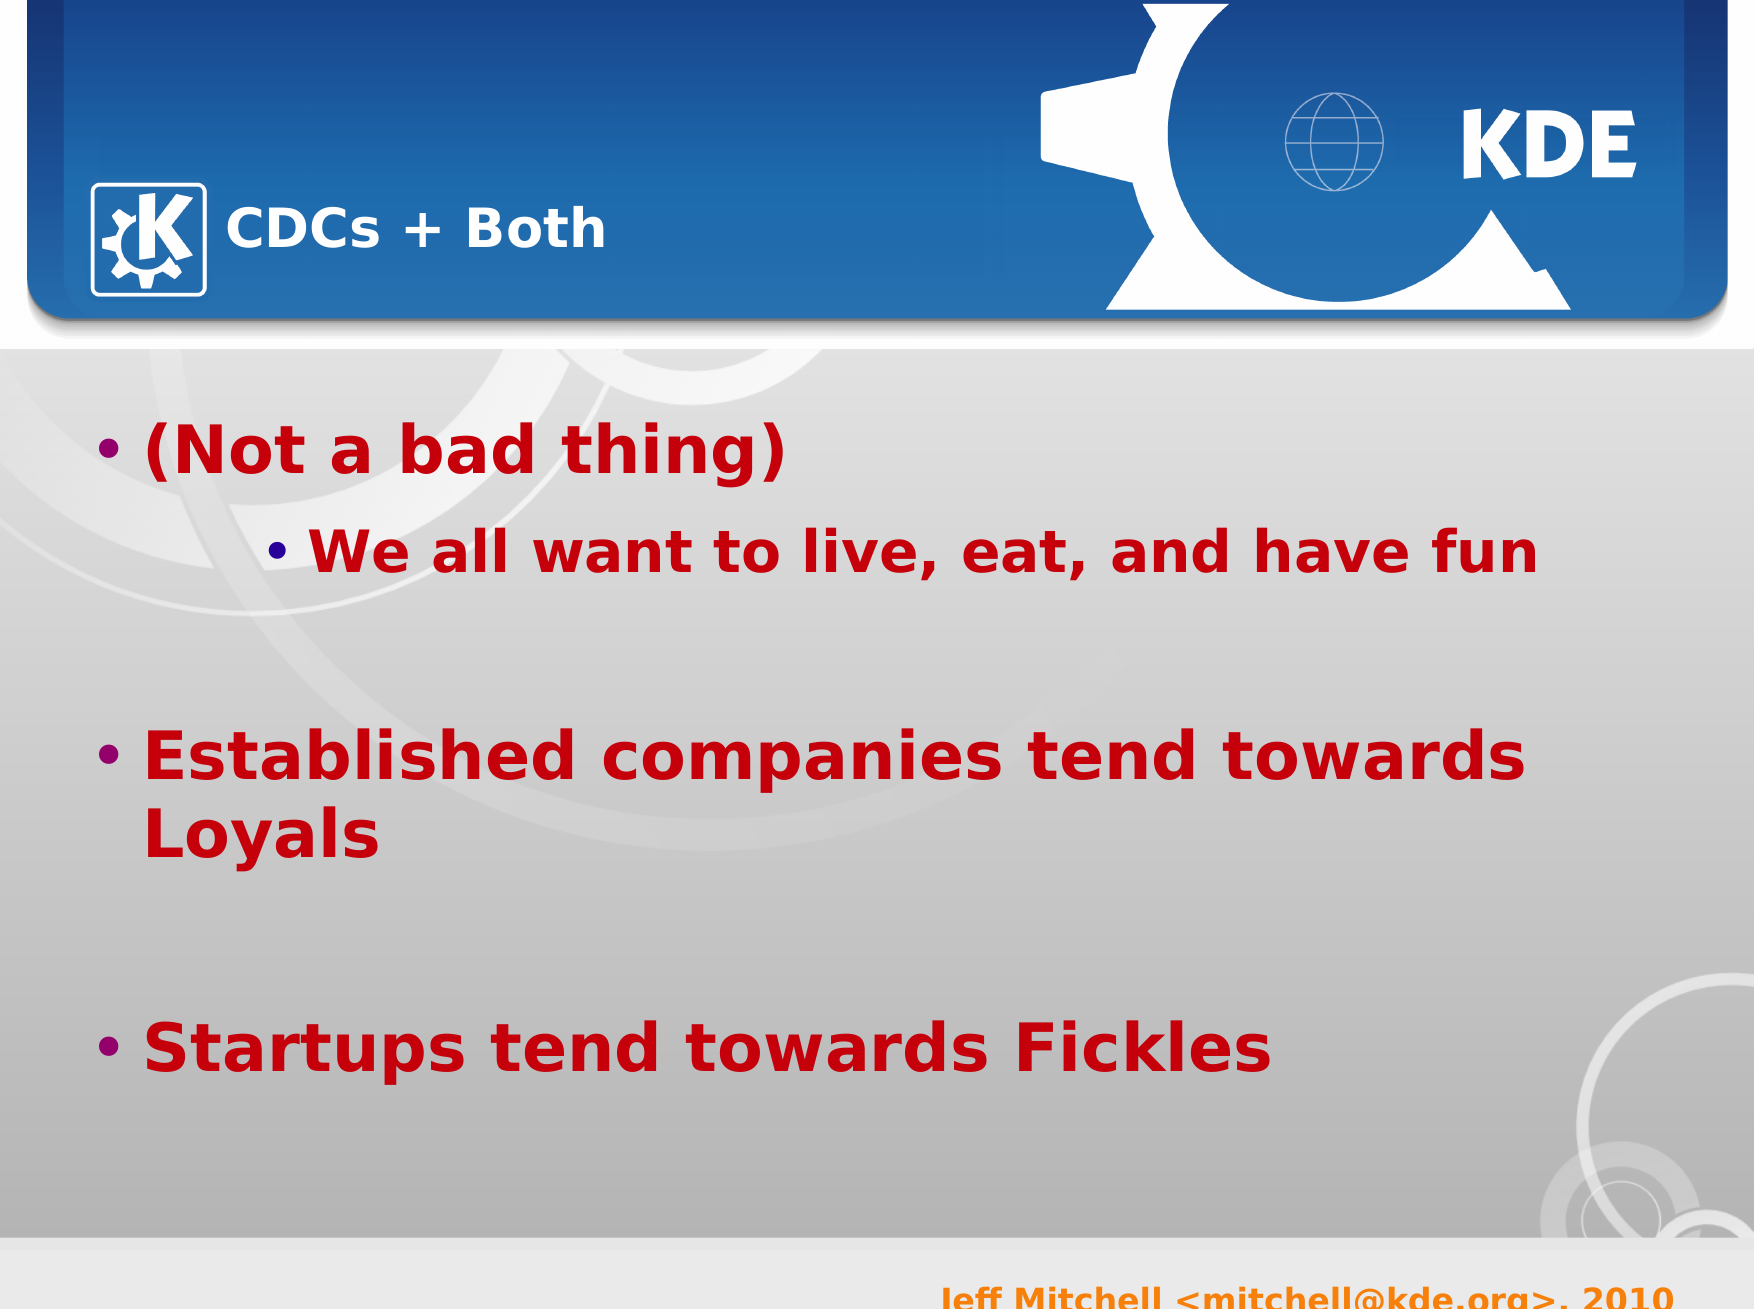

# CDCs + Both
(Not a bad thing)
We all want to live, eat, and have fun
Established companies tend towards Loyals
Startups tend towards Fickles